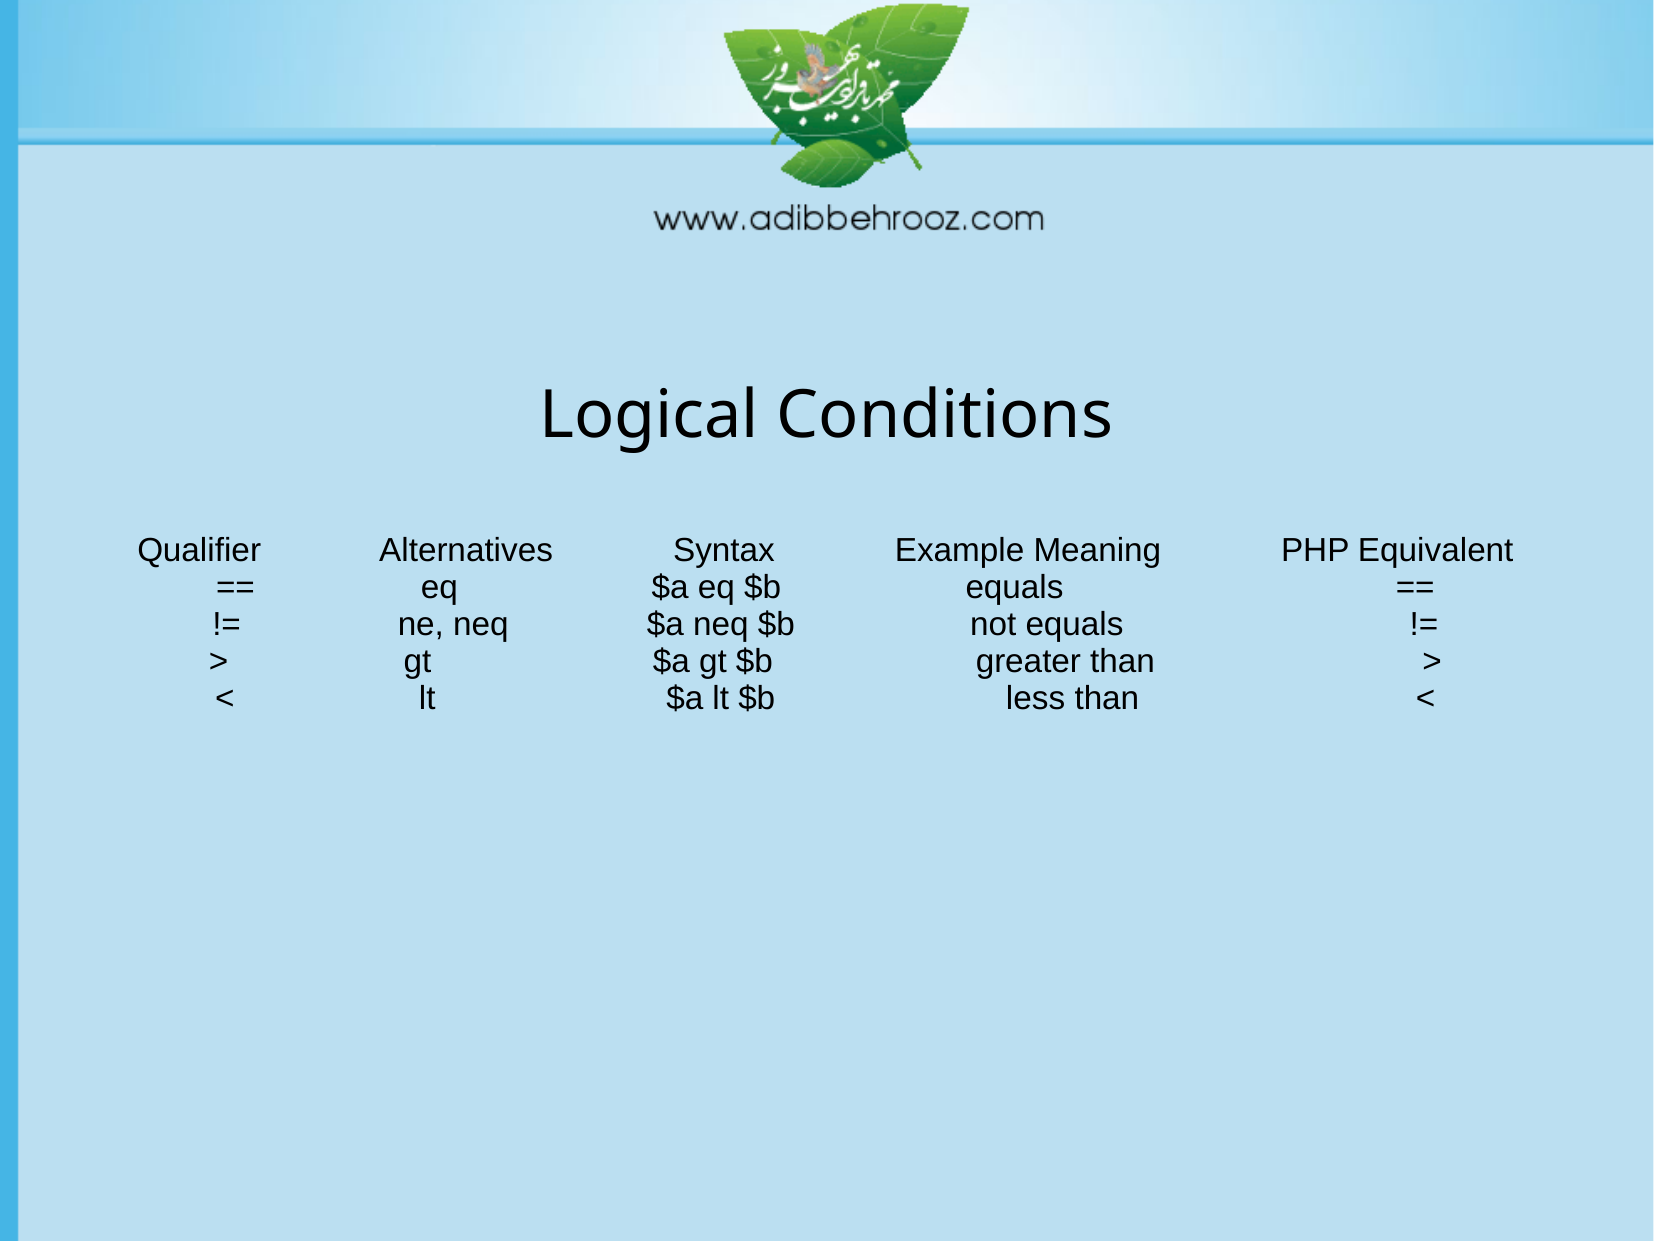

Logical Conditions
Qualifier Alternatives Syntax Example Meaning PHP Equivalent
== eq $a eq $b equals ==
!= ne, neq $a neq $b not equals !=
> gt $a gt $b greater than >
< lt $a lt $b less than <